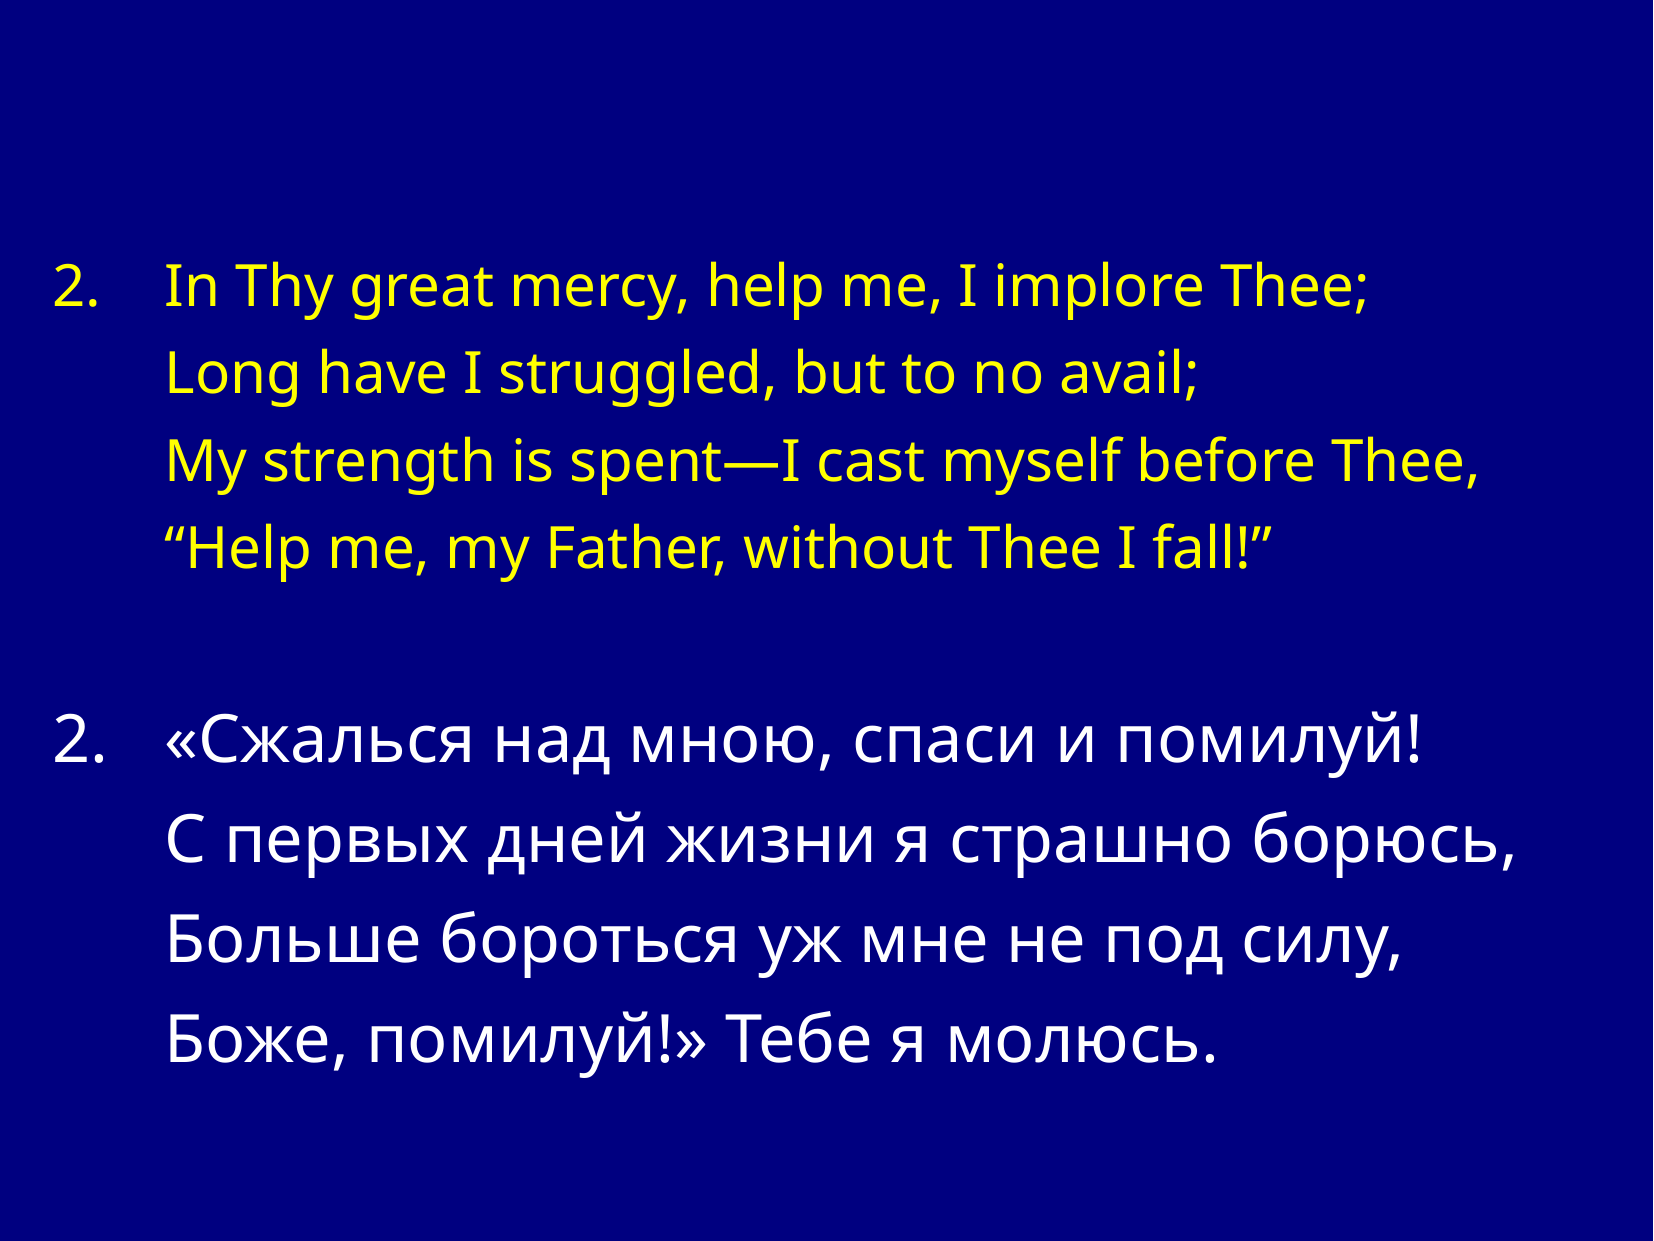

2.	In Thy great mercy, help me, I implore Thee;
	Long have I struggled, but to no avail;
	My strength is spent—I cast myself before Thee,
	“Help me, my Father, without Thee I fall!”
2.	«Сжалься над мною, спаси и помилуй!
	С первых дней жизни я страшно борюсь,
	Больше бороться уж мне не под силу,
	Боже, помилуй!» Тебе я молюсь.